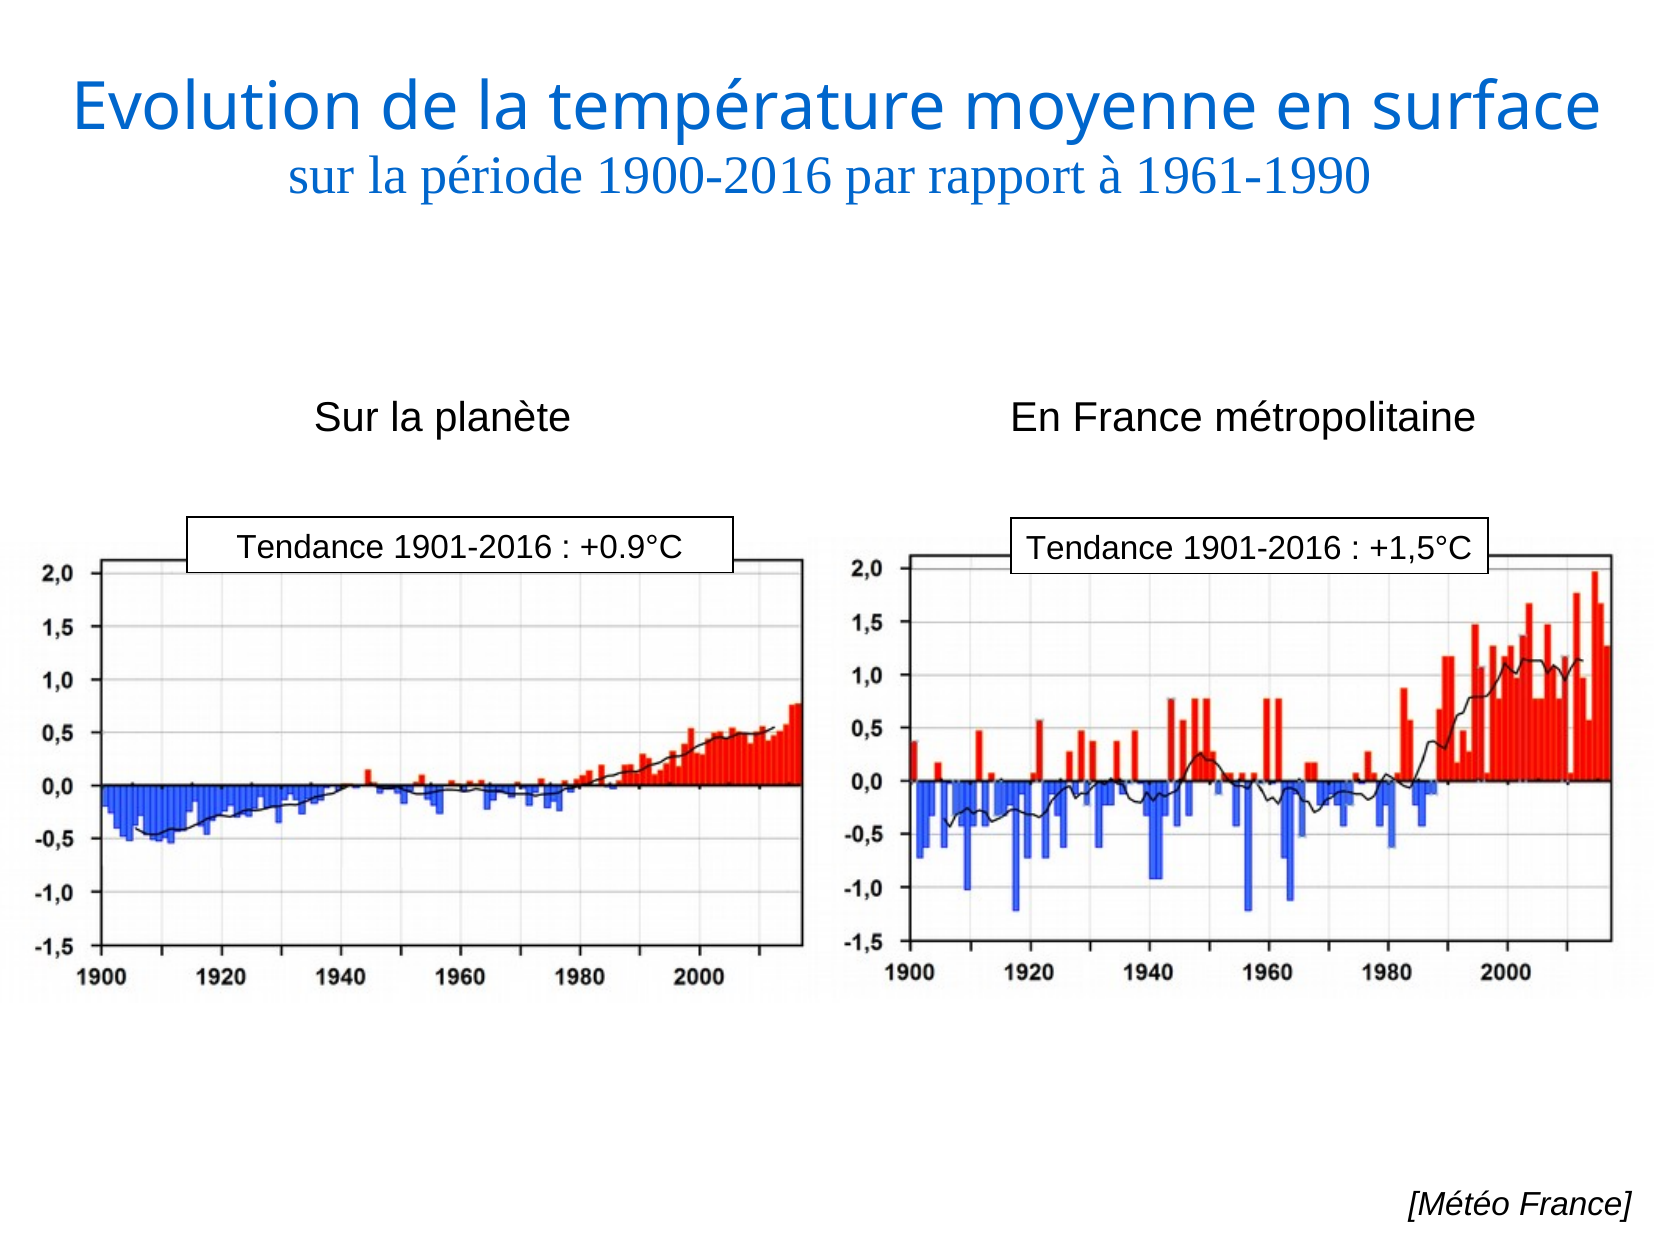

# Evolution de la température moyenne en surface sur la période 1900-2016 par rapport à 1961-1990
En France métropolitaine
Sur la planète
Tendance 1901-2016 : +0.9°C
Tendance 1901-2016 : +1,5°C
[Météo France]